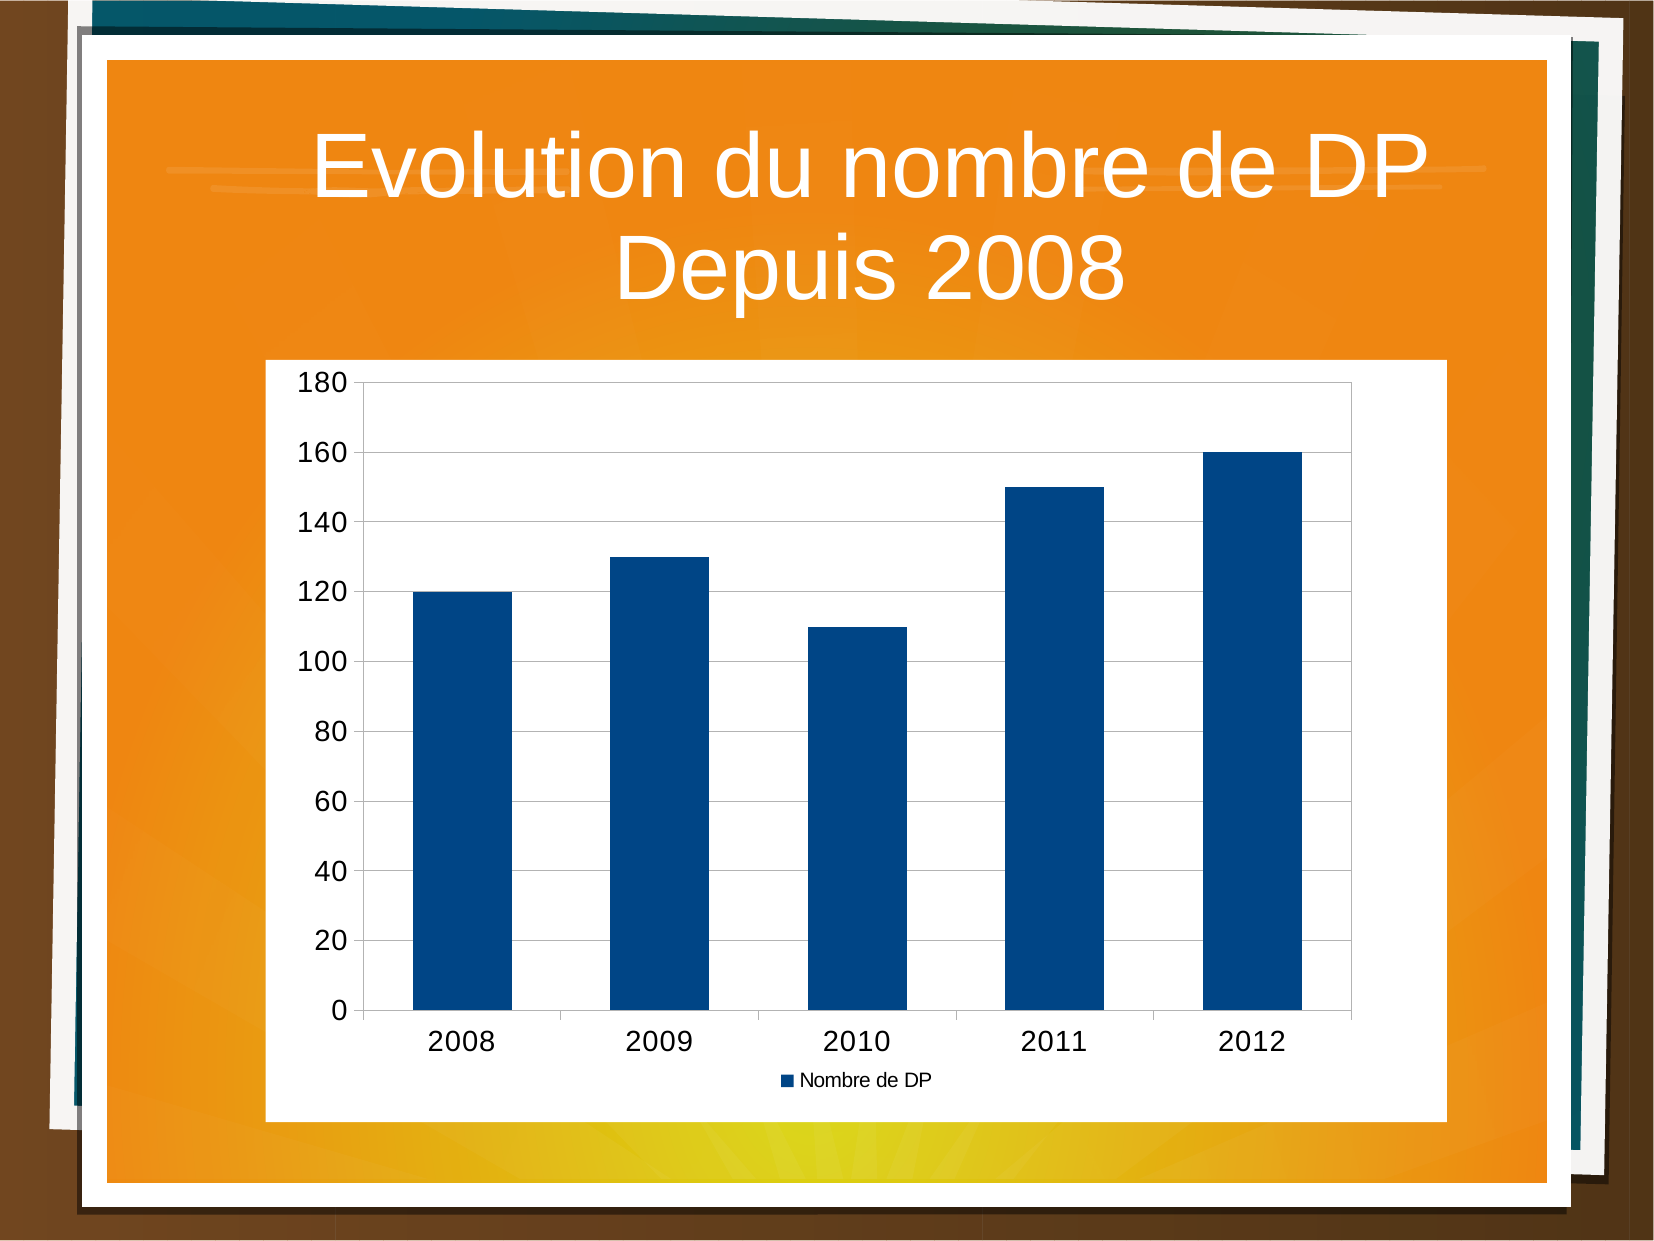

# Evolution du nombre de DP Depuis 2008
### Chart
| Category | Nombre de DP |
|---|---|
| 2008 | 120.0 |
| 2009 | 130.0 |
| 2010 | 110.0 |
| 2011 | 150.0 |
| 2012 | 160.0 |